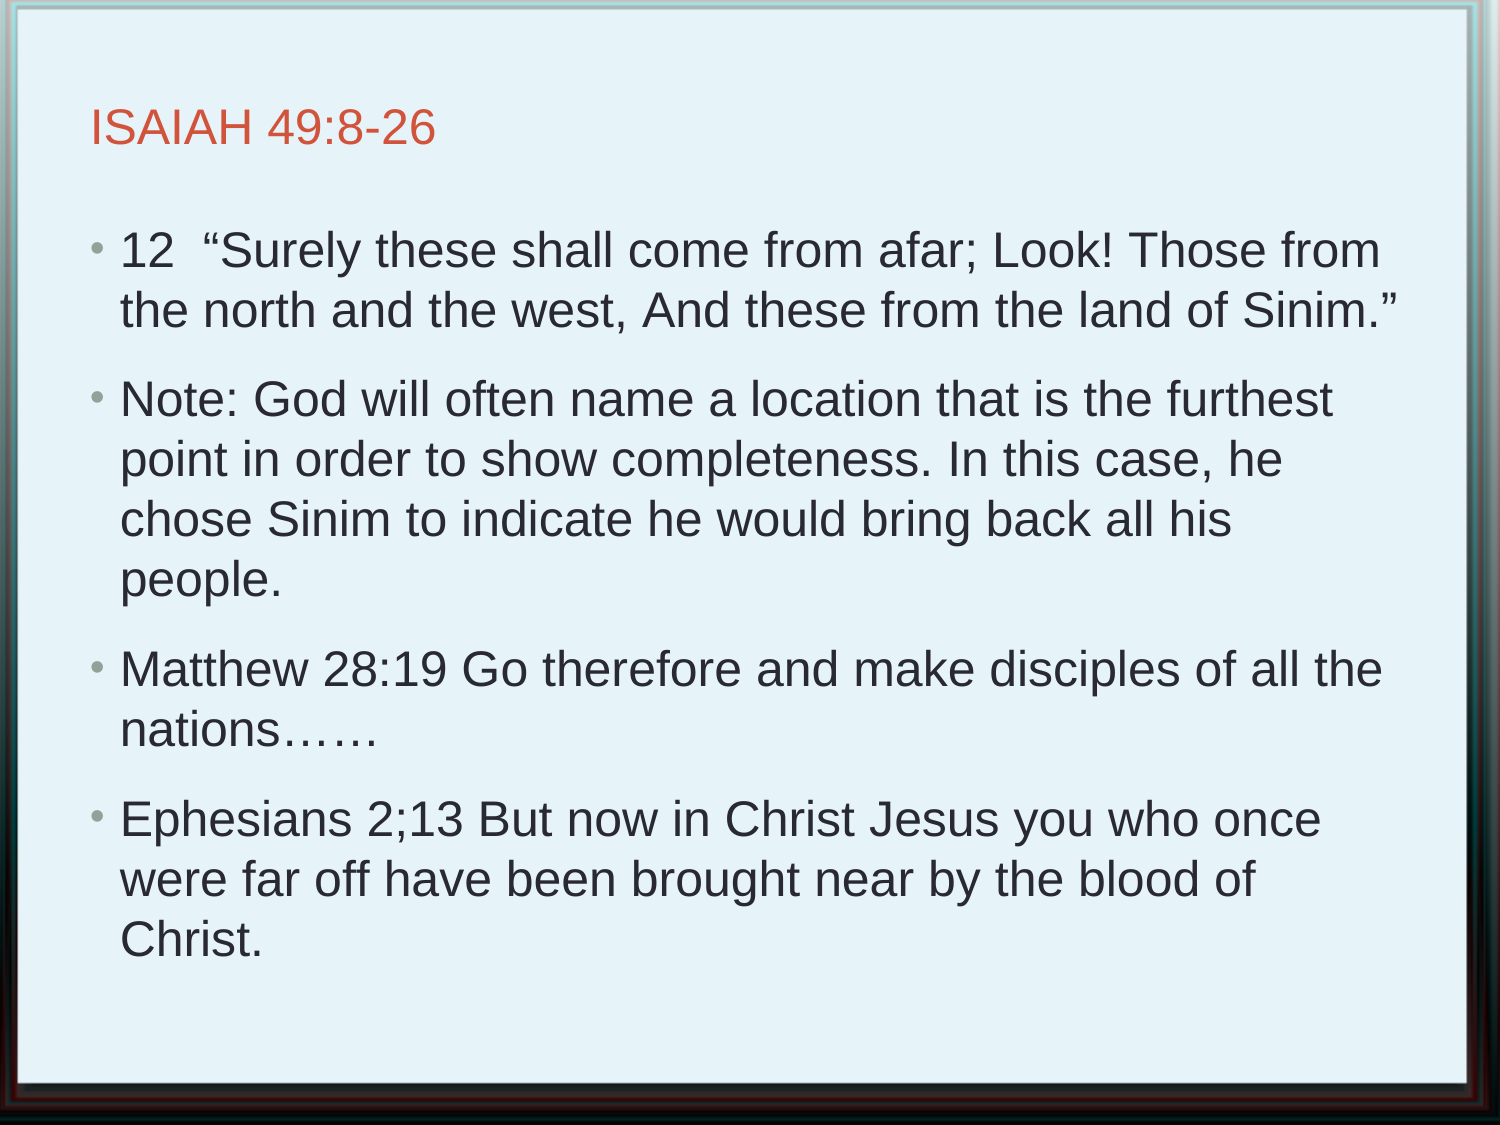

# ISAIAH 49:8-26
12 “Surely these shall come from afar; Look! Those from the north and the west, And these from the land of Sinim.”
Note: God will often name a location that is the furthest point in order to show completeness. In this case, he chose Sinim to indicate he would bring back all his people.
Matthew 28:19 Go therefore and make disciples of all the nations……
Ephesians 2;13 But now in Christ Jesus you who once were far off have been brought near by the blood of Christ.